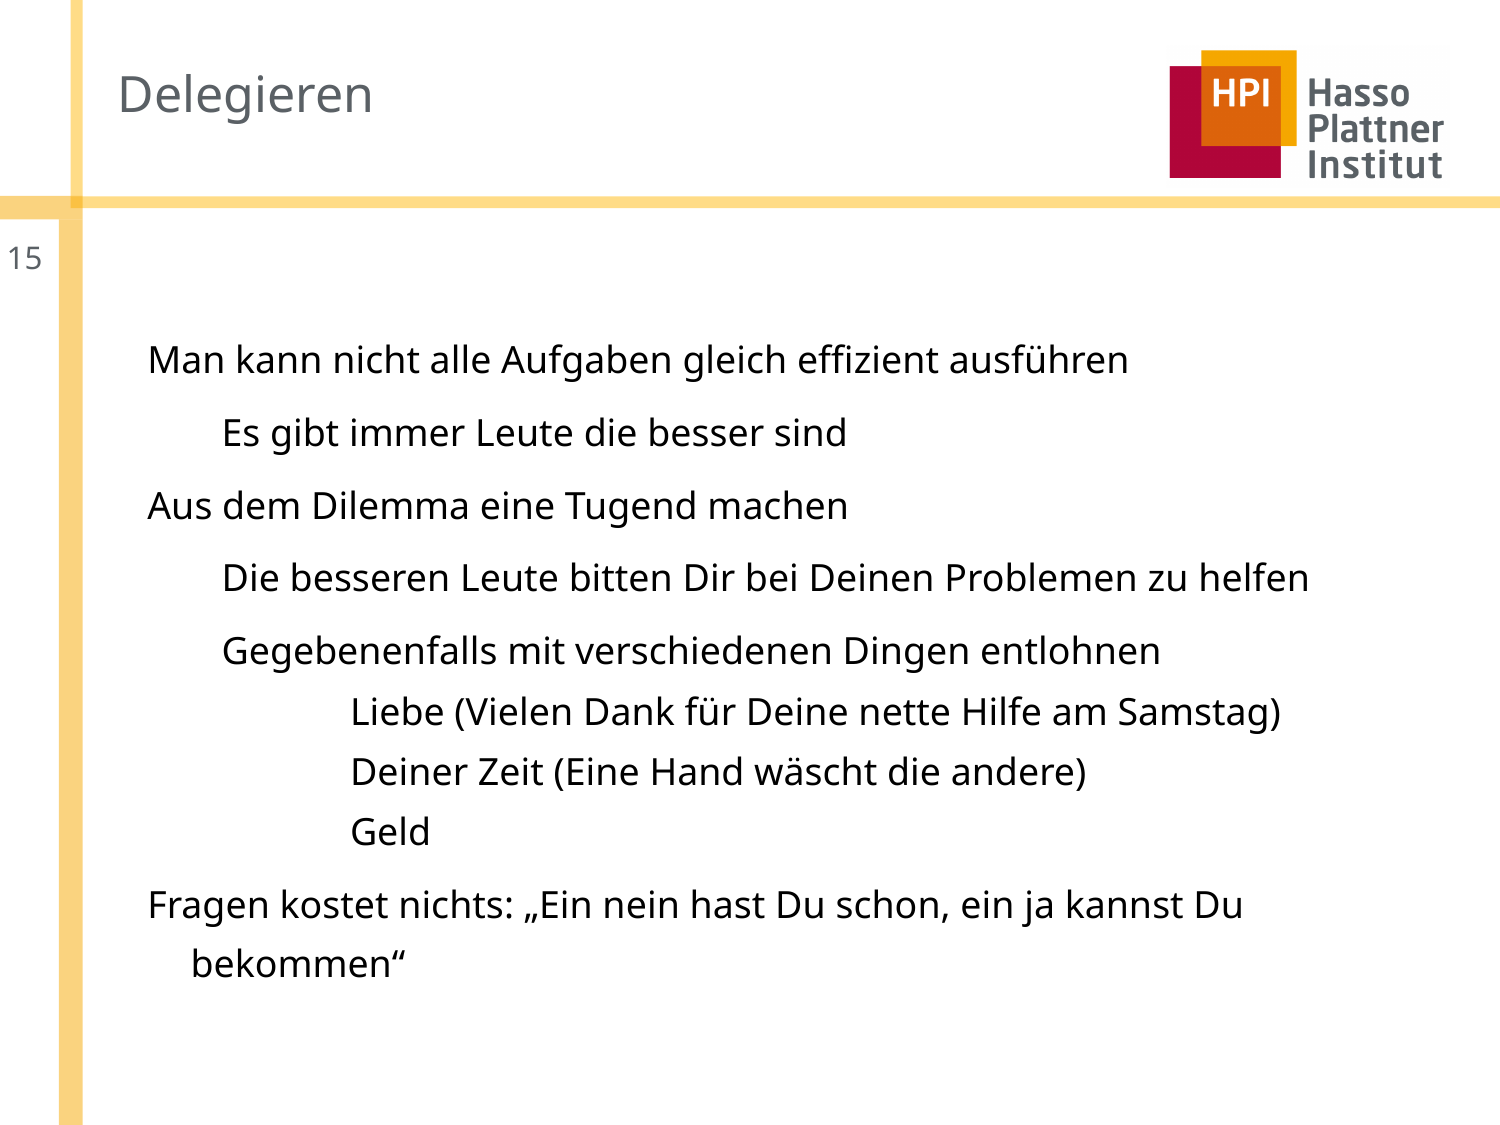

# Delegieren
15
Man kann nicht alle Aufgaben gleich effizient ausführen
Es gibt immer Leute die besser sind
Aus dem Dilemma eine Tugend machen
Die besseren Leute bitten Dir bei Deinen Problemen zu helfen
Gegebenenfalls mit verschiedenen Dingen entlohnen
Liebe (Vielen Dank für Deine nette Hilfe am Samstag)
Deiner Zeit (Eine Hand wäscht die andere)
Geld
Fragen kostet nichts: „Ein nein hast Du schon, ein ja kannst Du bekommen“